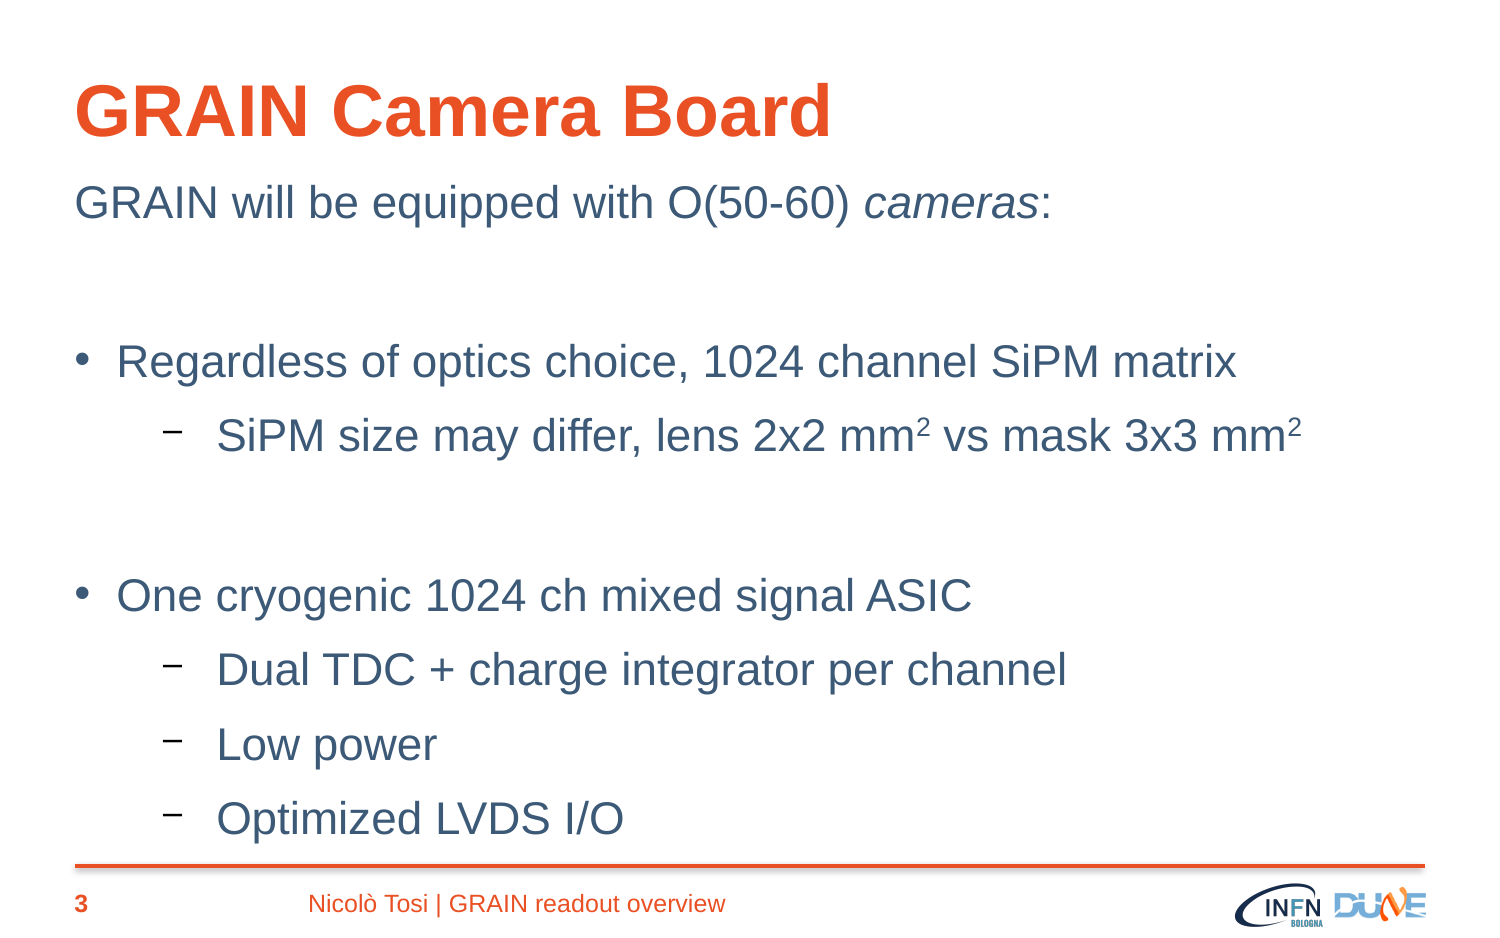

# GRAIN Camera Board
GRAIN will be equipped with O(50-60) cameras:
Regardless of optics choice, 1024 channel SiPM matrix
SiPM size may differ, lens 2x2 mm2 vs mask 3x3 mm2
One cryogenic 1024 ch mixed signal ASIC
Dual TDC + charge integrator per channel
Low power
Optimized LVDS I/O
3
Nicolò Tosi | GRAIN readout overview